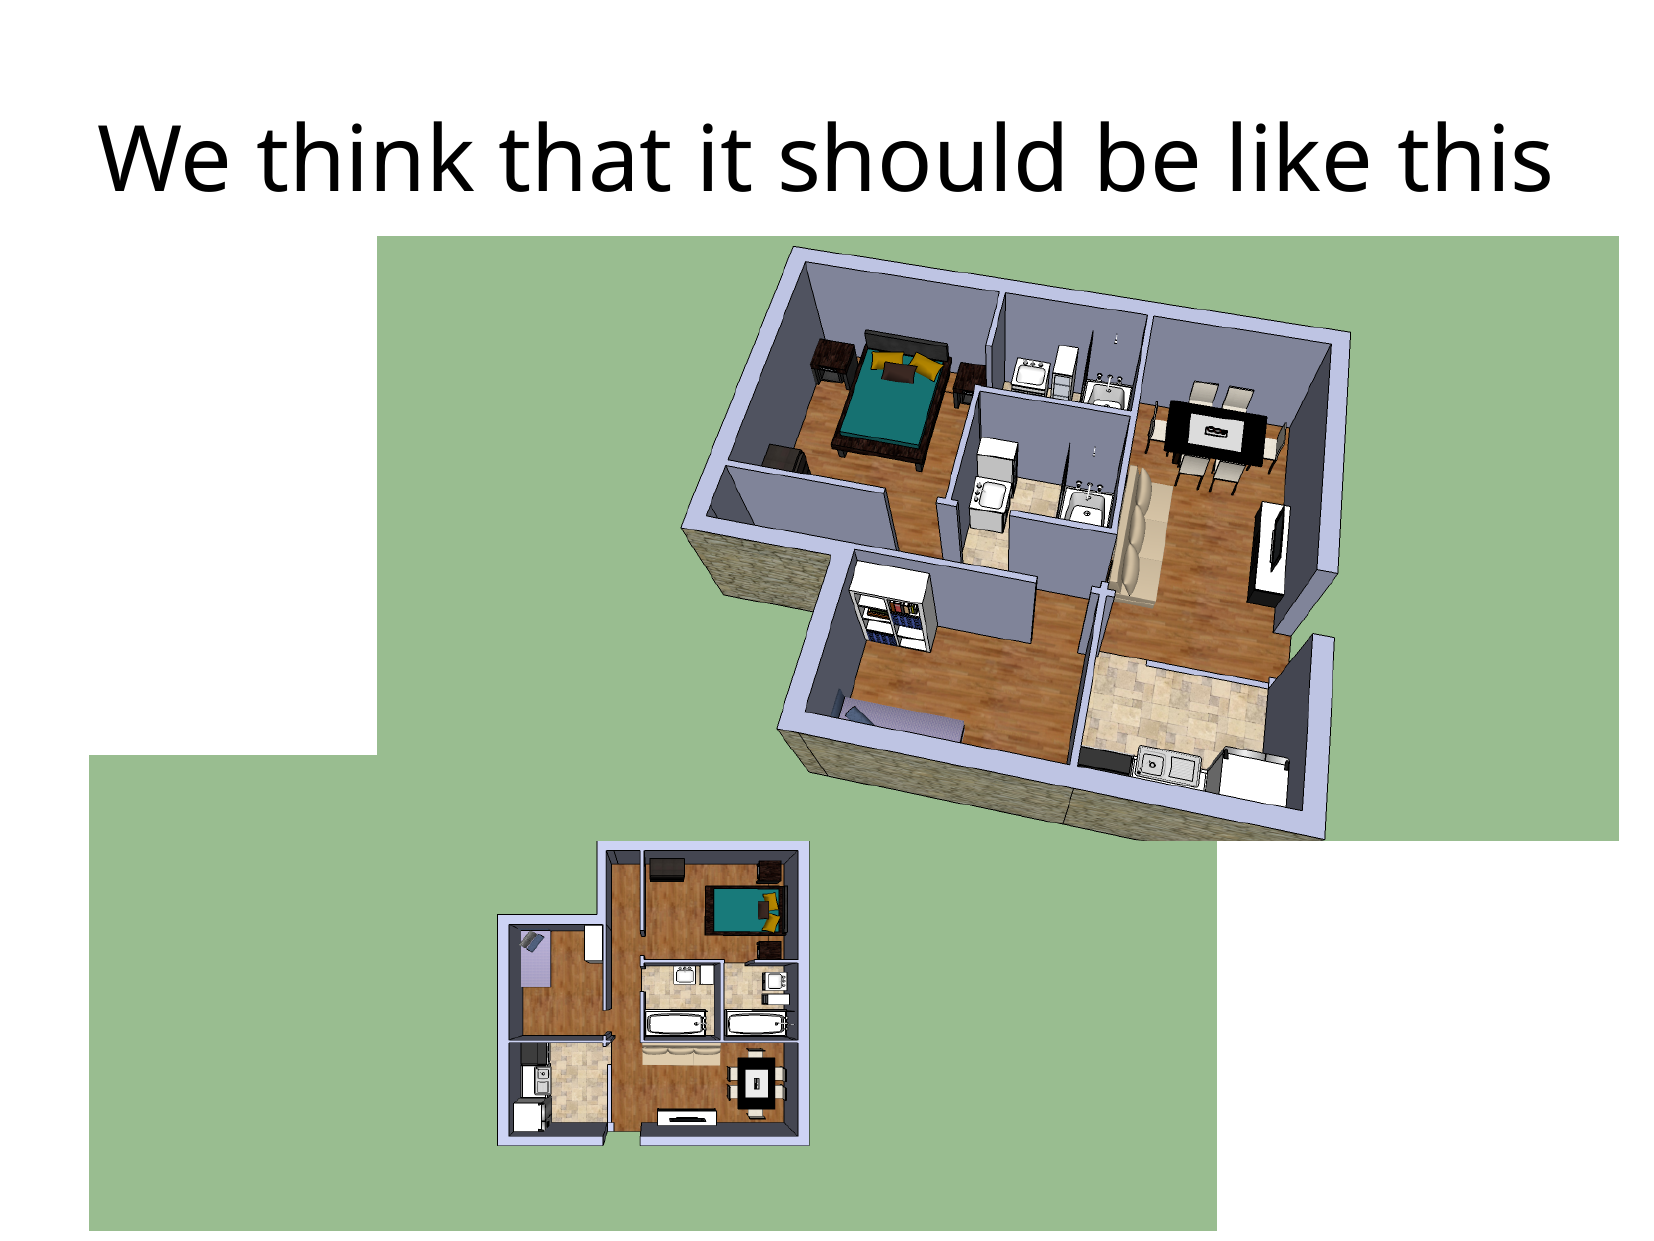

# We think that it should be like this